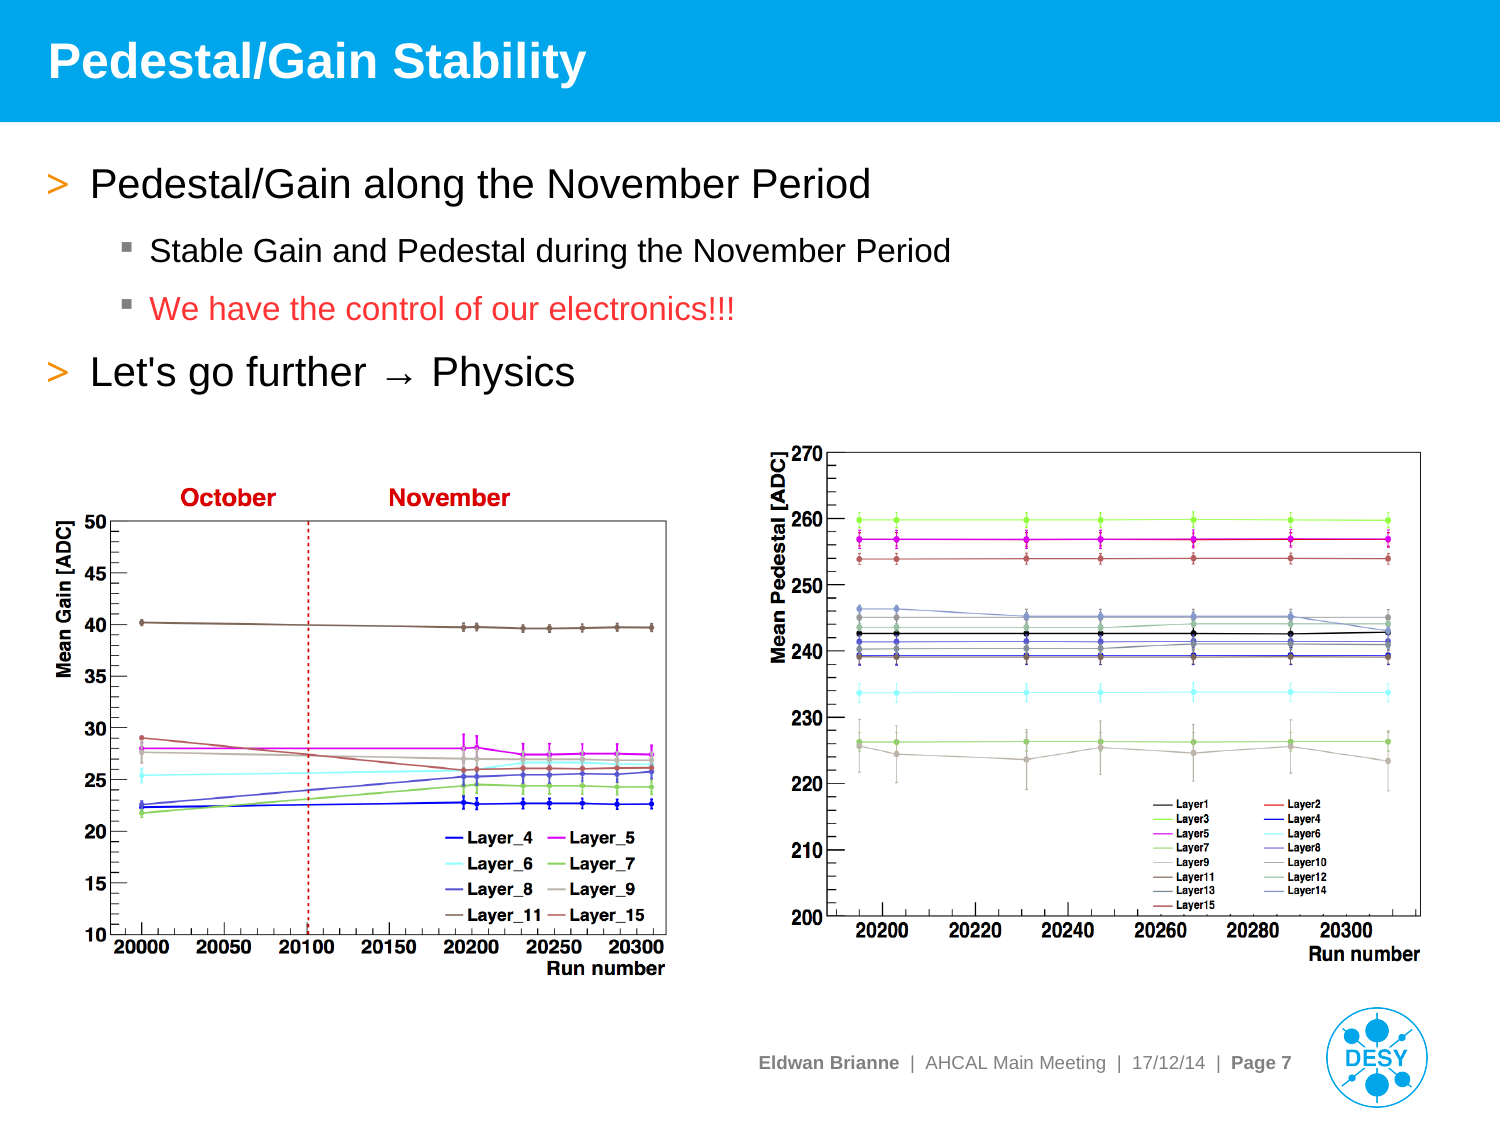

# Pedestal/Gain Stability
Pedestal/Gain along the November Period
Stable Gain and Pedestal during the November Period
We have the control of our electronics!!!
Let's go further → Physics